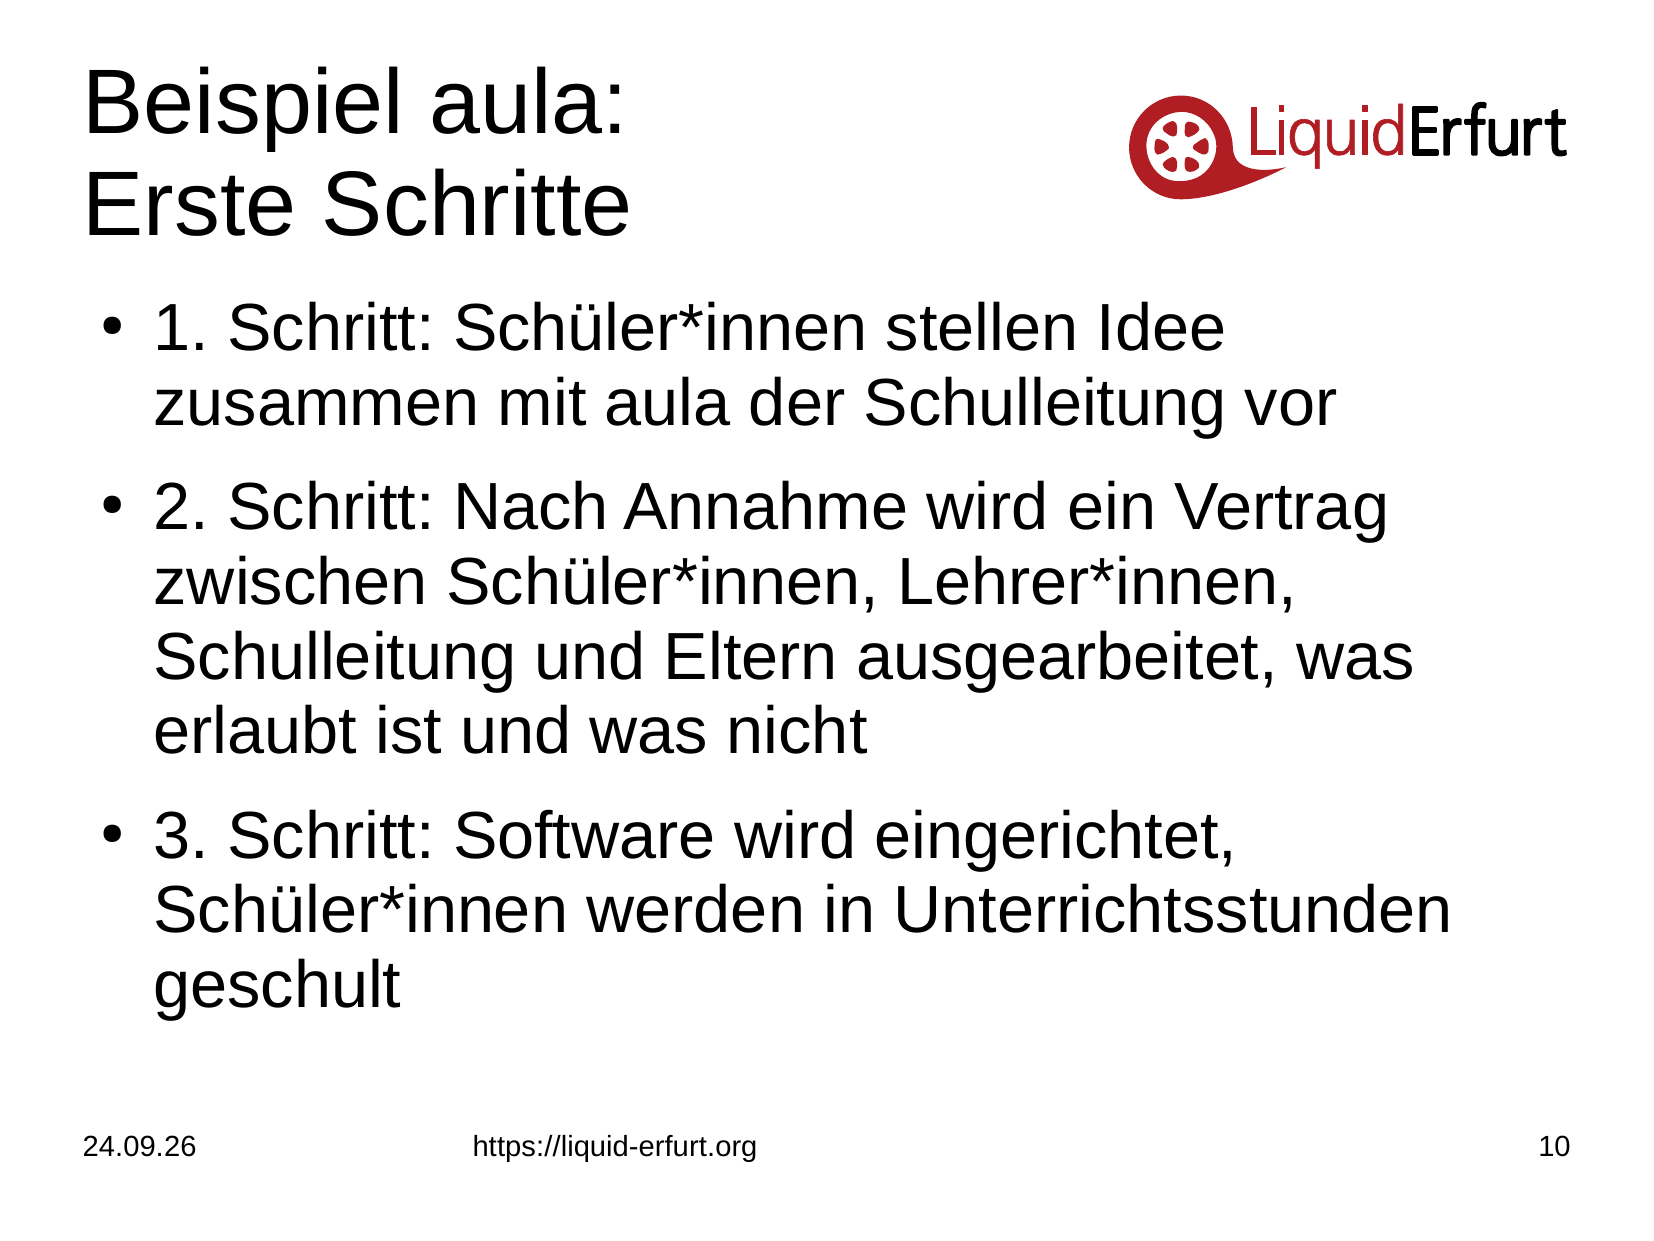

# Beispiel aula: Erste Schritte
1. Schritt: Schüler*innen stellen Idee zusammen mit aula der Schulleitung vor
2. Schritt: Nach Annahme wird ein Vertrag zwischen Schüler*innen, Lehrer*innen, Schulleitung und Eltern ausgearbeitet, was erlaubt ist und was nicht
3. Schritt: Software wird eingerichtet, Schüler*innen werden in Unterrichtsstunden geschult
https://liquid-erfurt.org
10